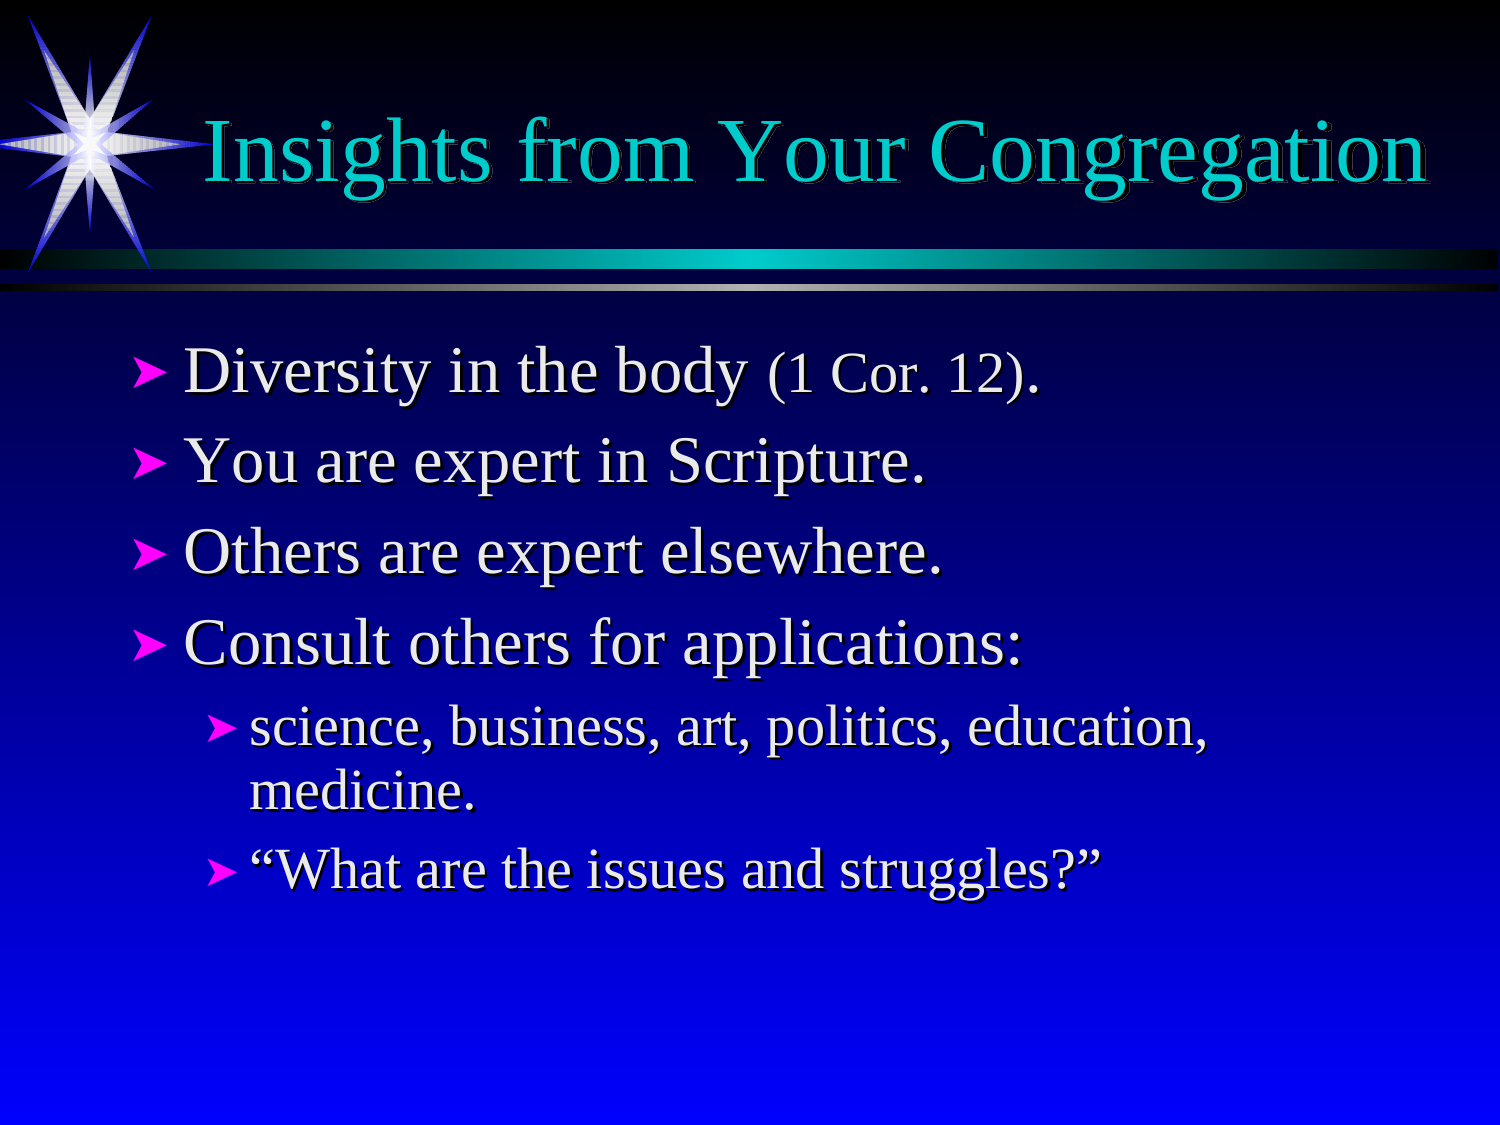

# Insights from Your Congregation
Diversity in the body (1 Cor. 12).
You are expert in Scripture.
Others are expert elsewhere.
Consult others for applications:
science, business, art, politics, education, medicine.
“What are the issues and struggles?”